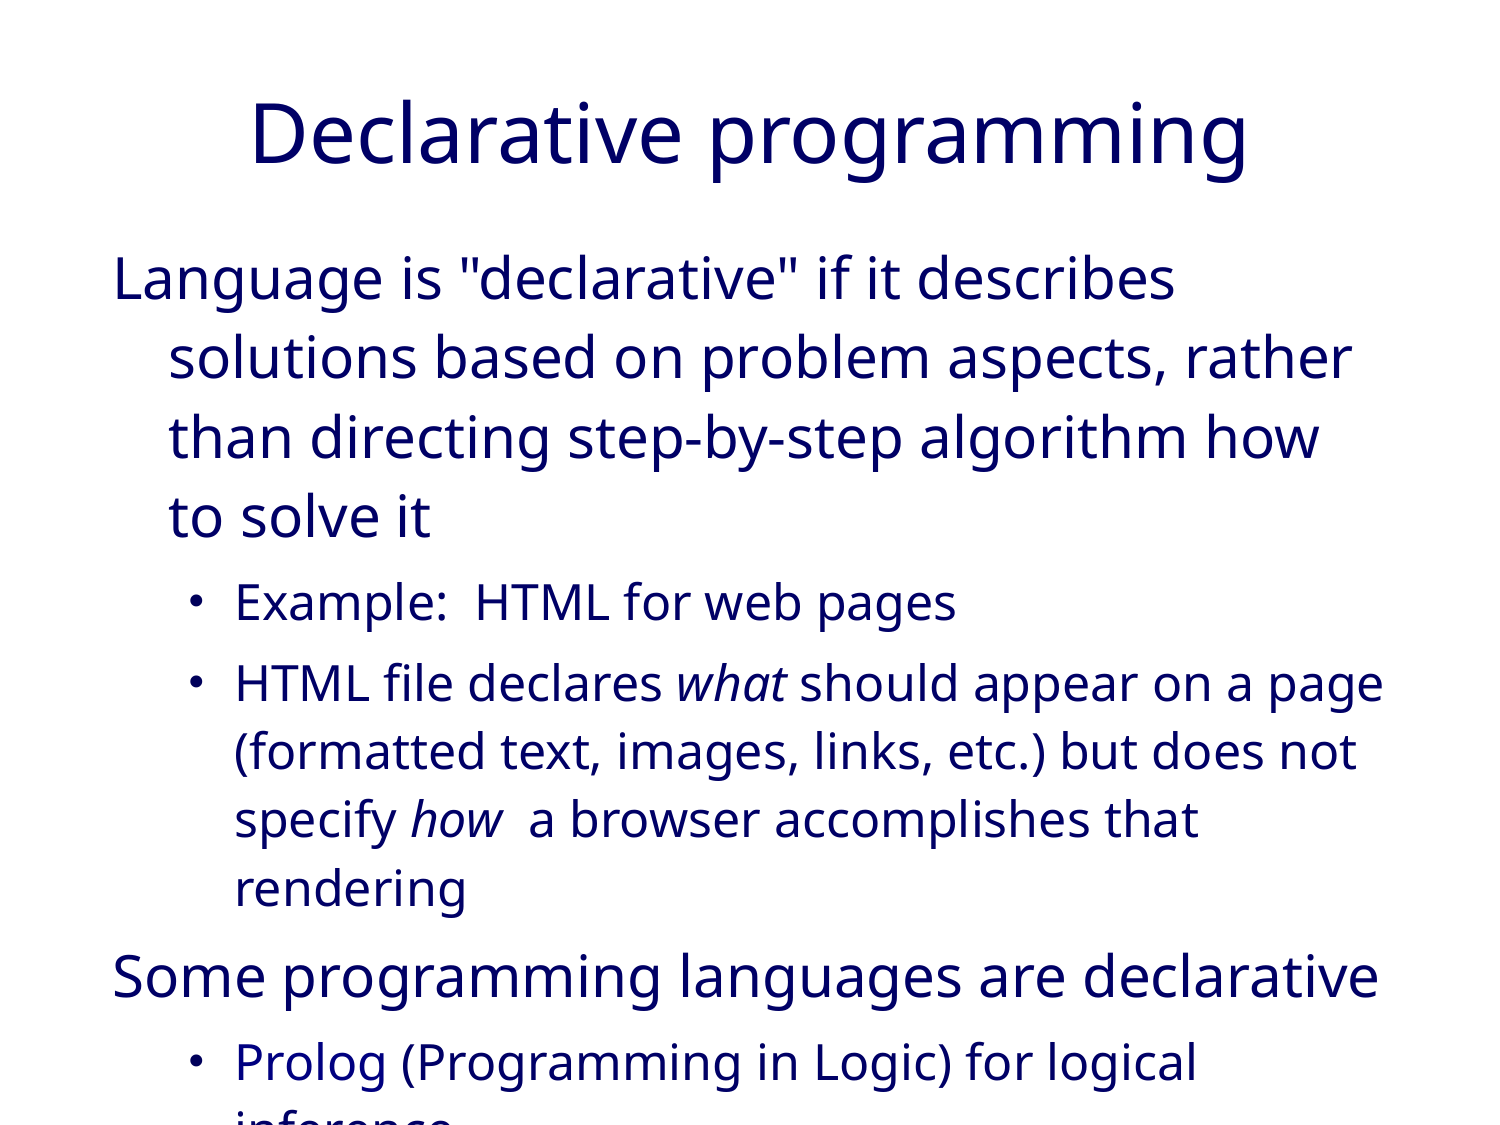

# Declarative programming
Language is "declarative" if it describes solutions based on problem aspects, rather than directing step-by-step algorithm how to solve it
Example: HTML for web pages
HTML file declares what should appear on a page (formatted text, images, links, etc.) but does not specify how a browser accomplishes that rendering
Some programming languages are declarative
Prolog (Programming in Logic) for logical inference
Expert systems containing rules, relationships
Extensible Stylesheet Language for Transformations (XSLT) processes XML inputs